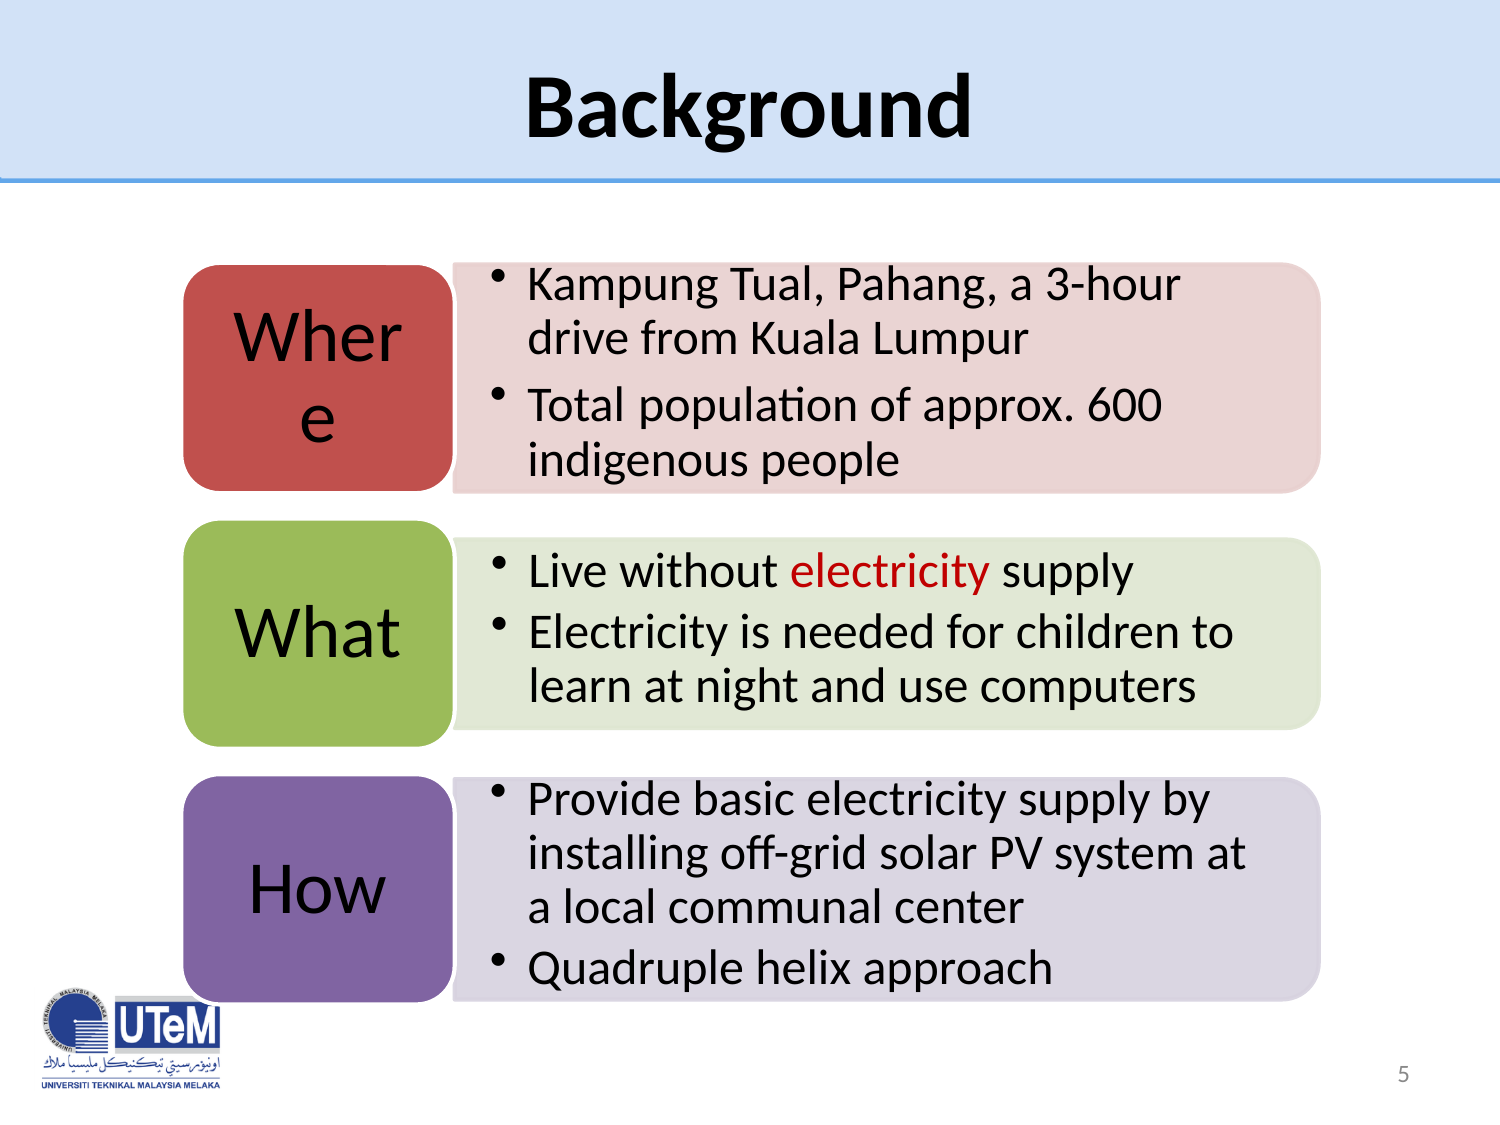

# Background
Kampung Tual, Pahang, a 3-hour drive from Kuala Lumpur
Total population of approx. 600 indigenous people
Live without electricity supply
Electricity is needed for children to learn at night and use computers
Where
Provide basic electricity supply by installing off-grid solar PV system at a local communal center
Quadruple helix approach
What
How